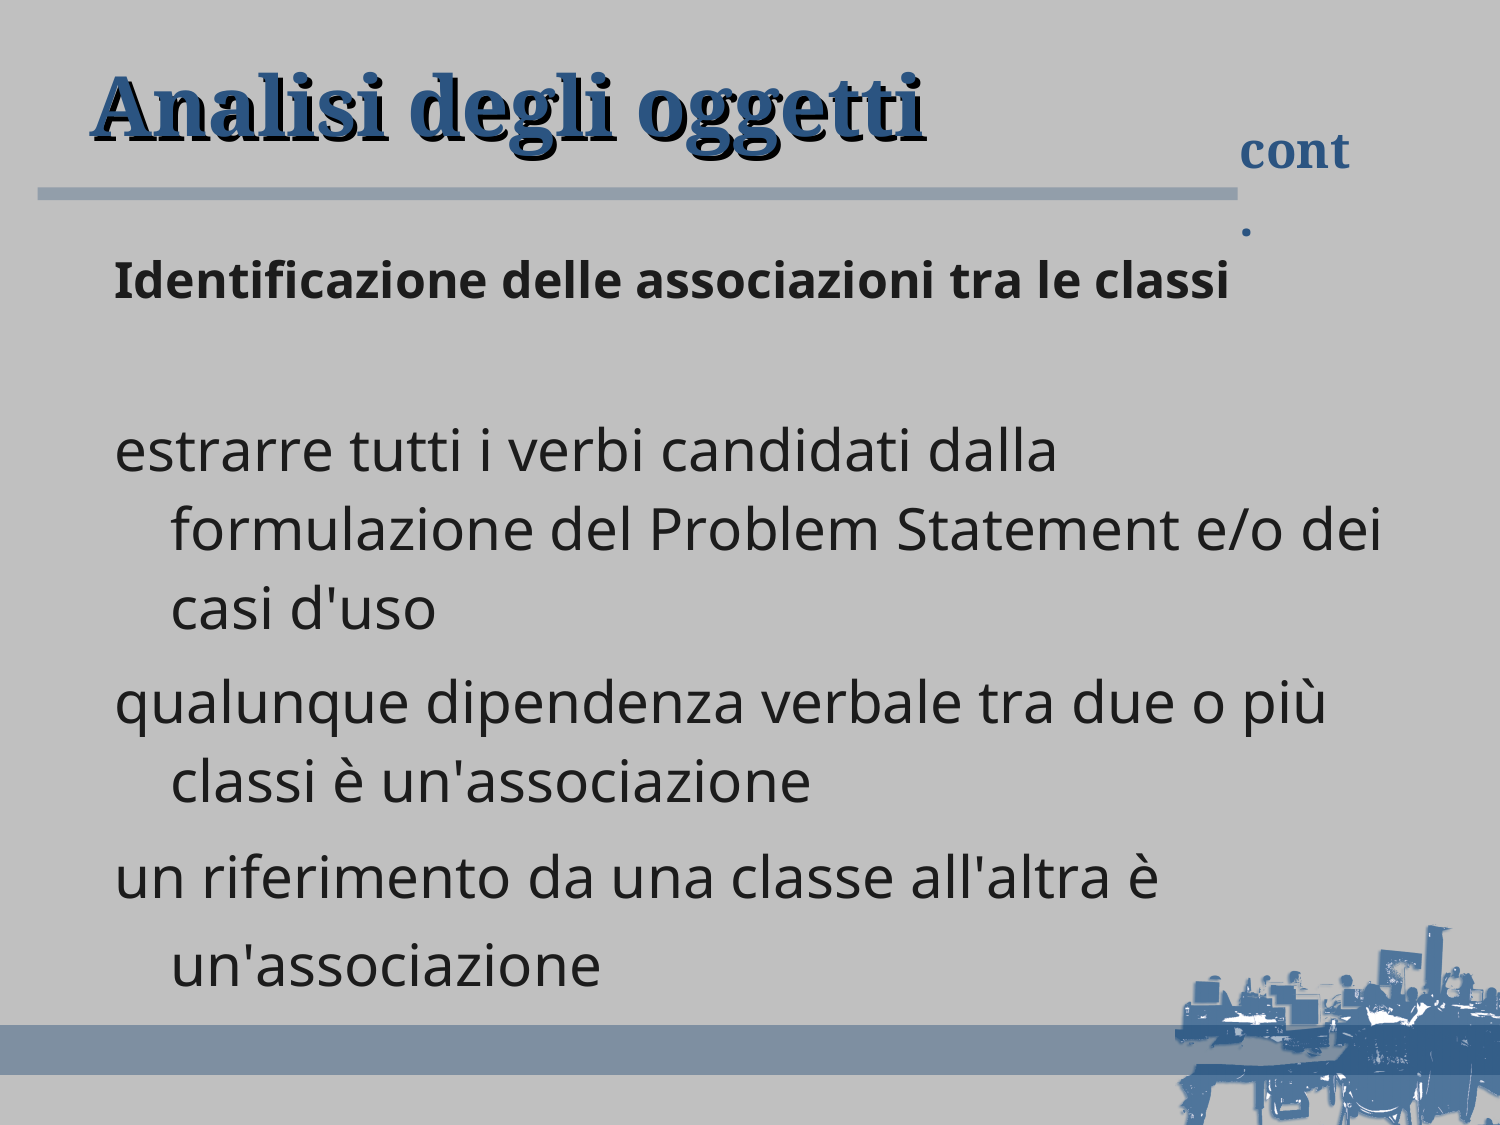

# Analisi degli oggetti
cont.
Identificazione delle associazioni tra le classi
estrarre tutti i verbi candidati dalla formulazione del Problem Statement e/o dei casi d'uso
qualunque dipendenza verbale tra due o più classi è un'associazione
un riferimento da una classe all'altra è un'associazione